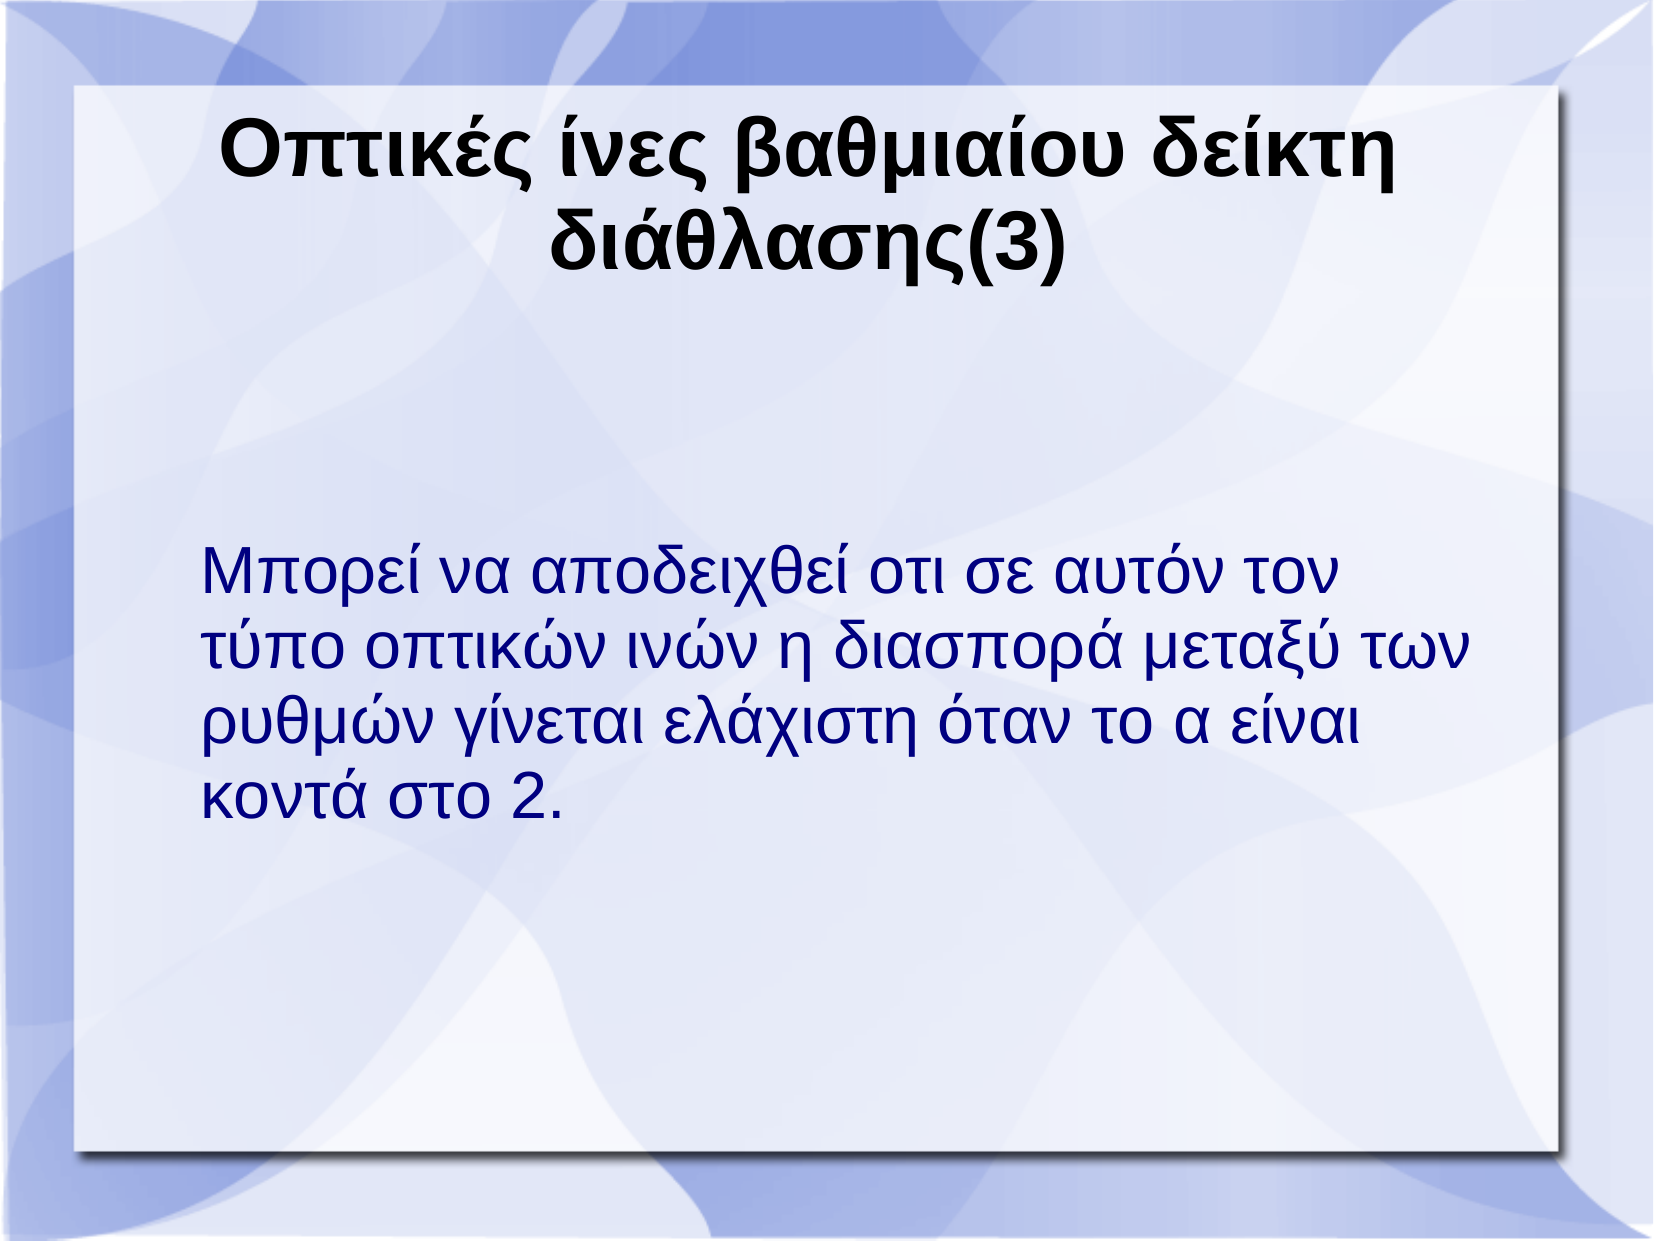

# Οπτικές ίνες βαθμιαίου δείκτη διάθλασης(3)
Μπορεί να αποδειχθεί οτι σε αυτόν τον τύπο οπτικών ινών η διασπορά μεταξύ των ρυθμών γίνεται ελάχιστη όταν το α είναι κοντά στο 2.